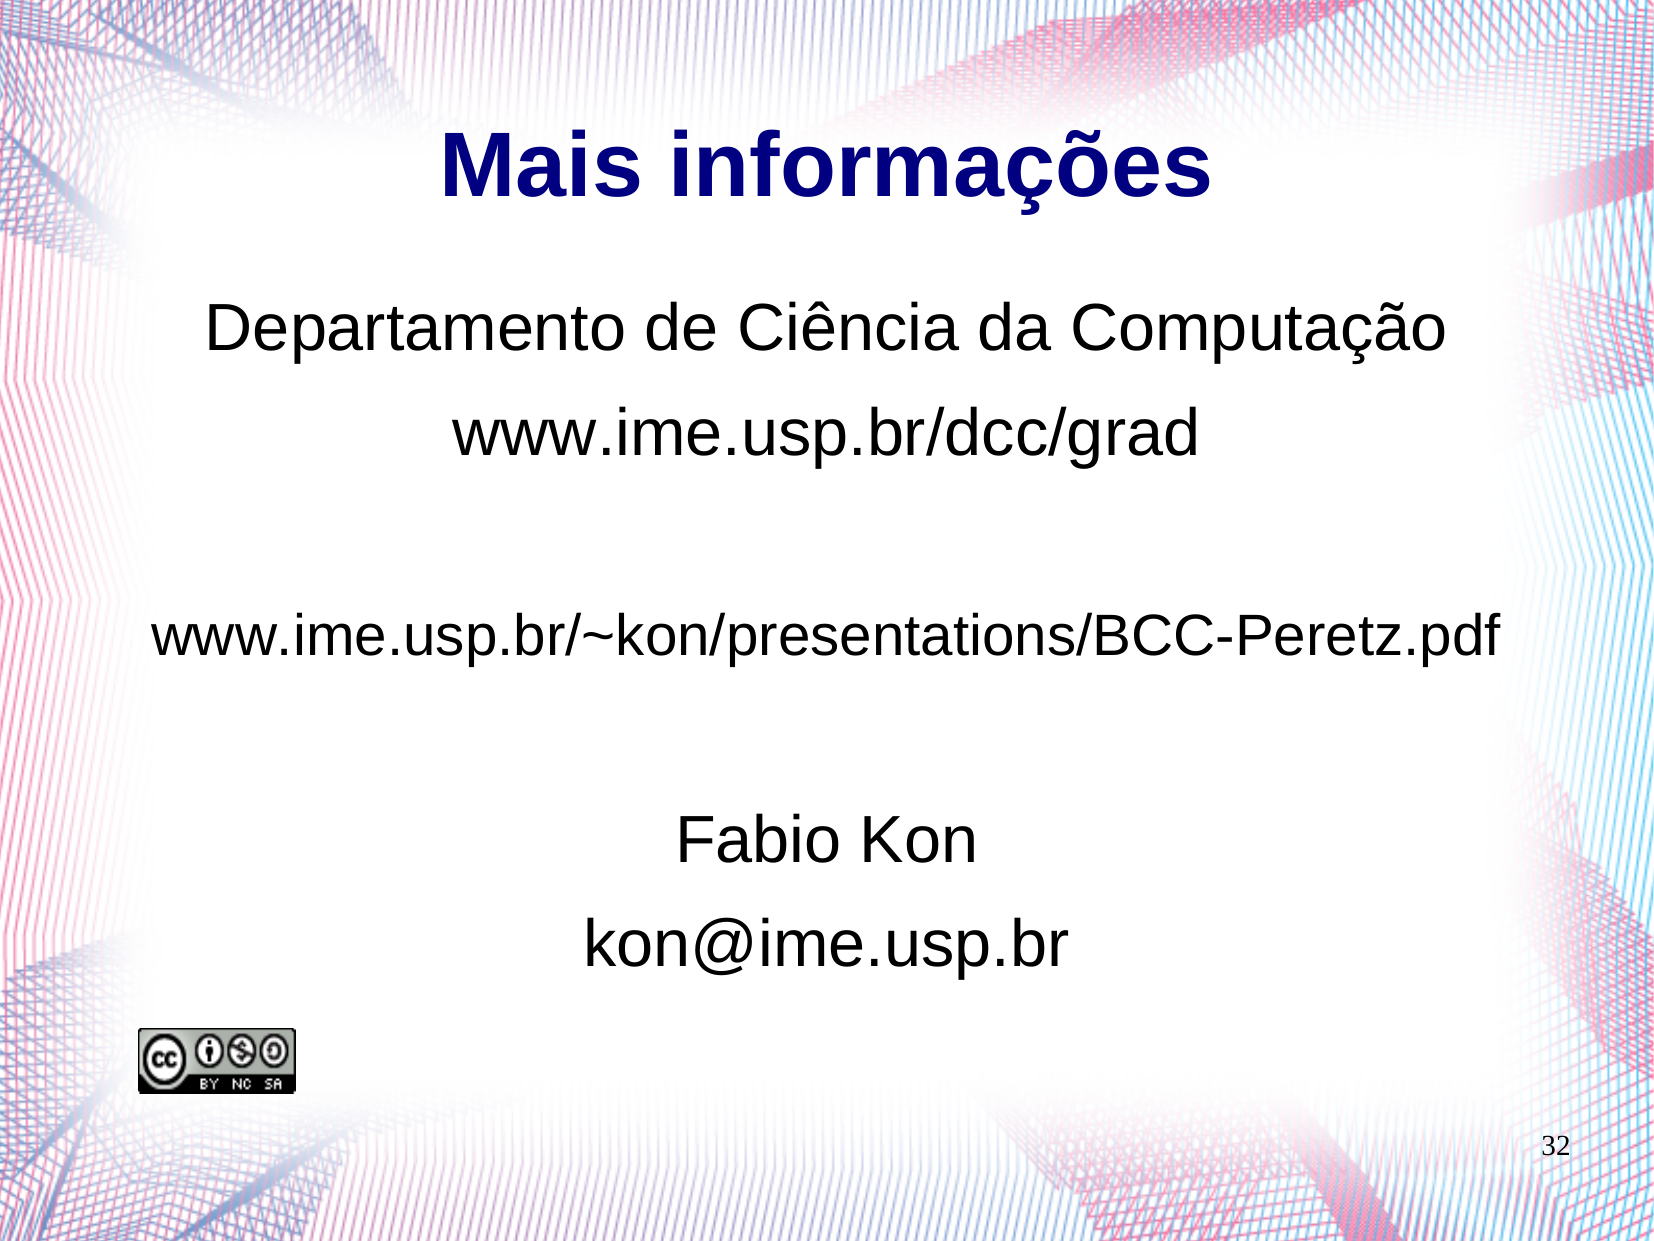

# Mais informações
Departamento de Ciência da Computação
www.ime.usp.br/dcc/grad
www.ime.usp.br/~kon/presentations/BCC-Peretz.pdf
Fabio Kon
kon@ime.usp.br
32